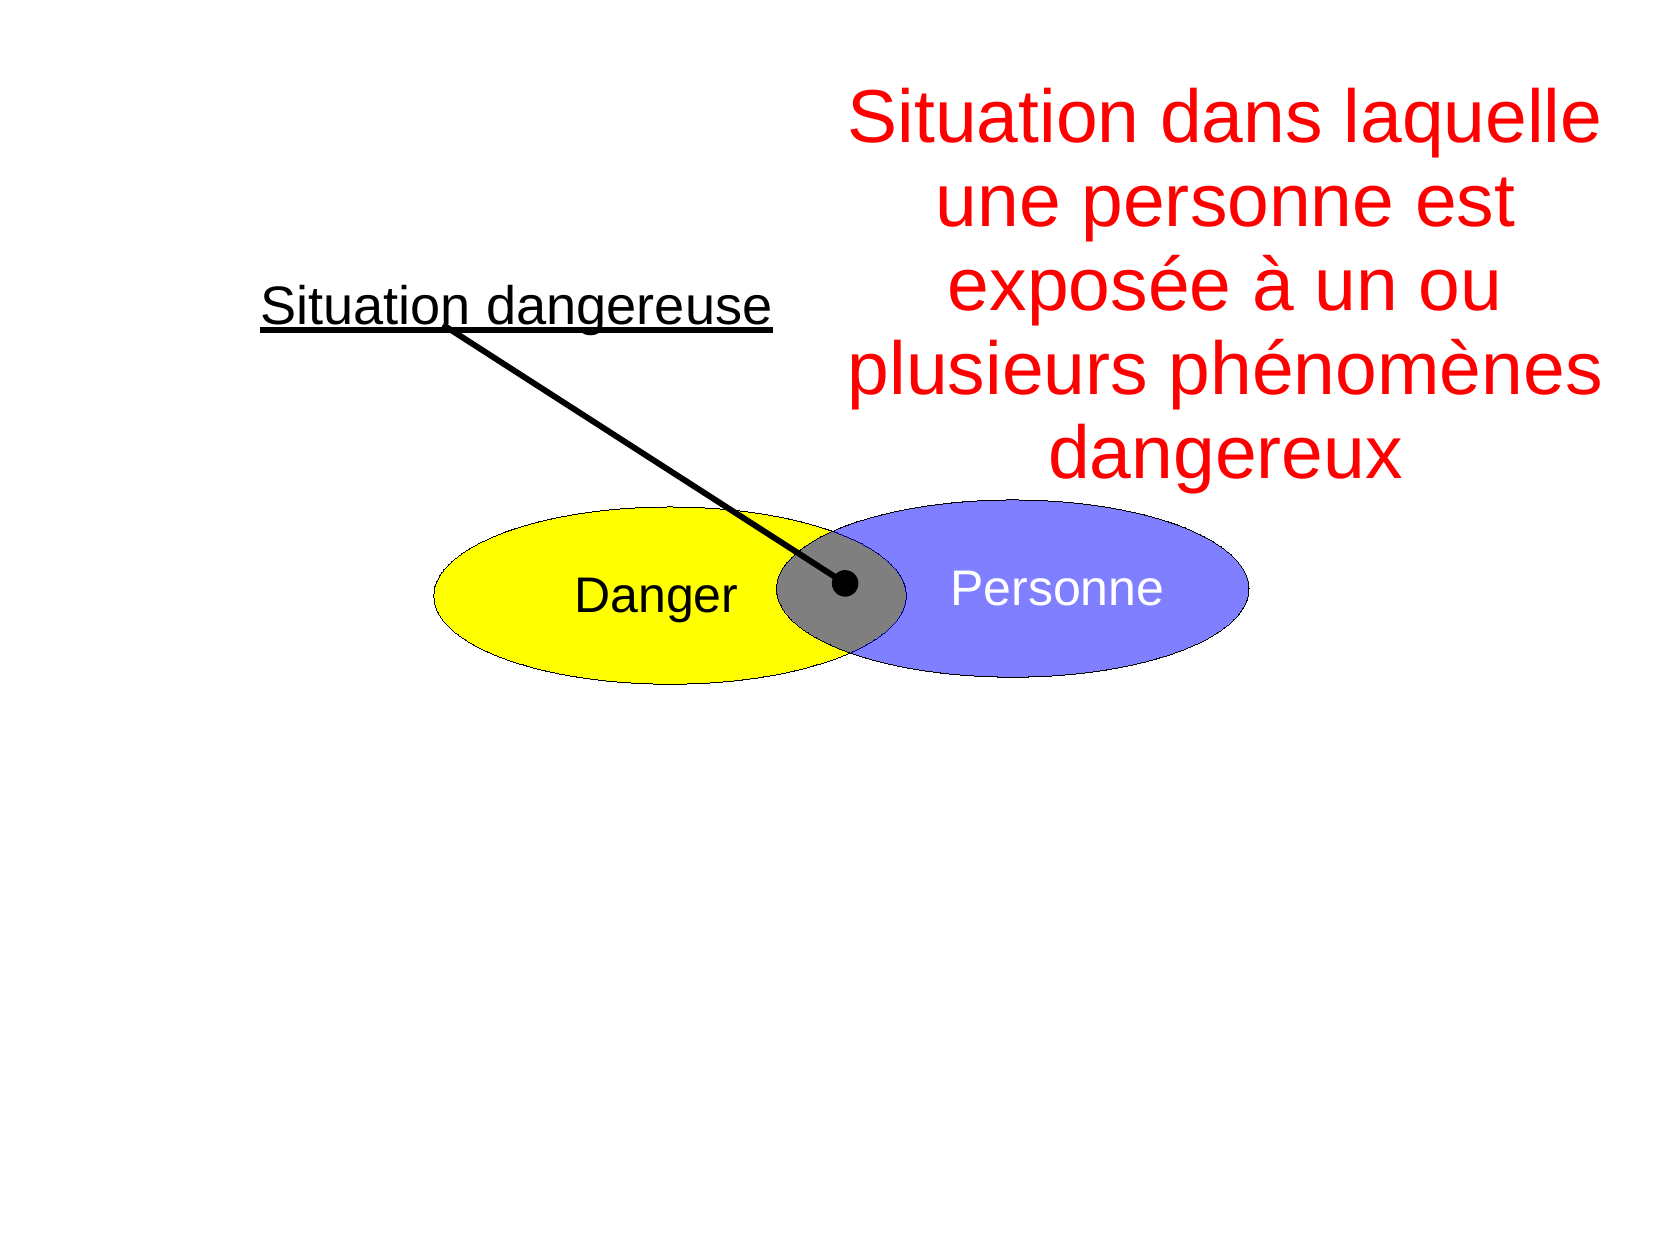

Situation dans laquelle une personne est exposée à un ou plusieurs phénomènes dangereux
Situation dangereuse
Personne
 Danger